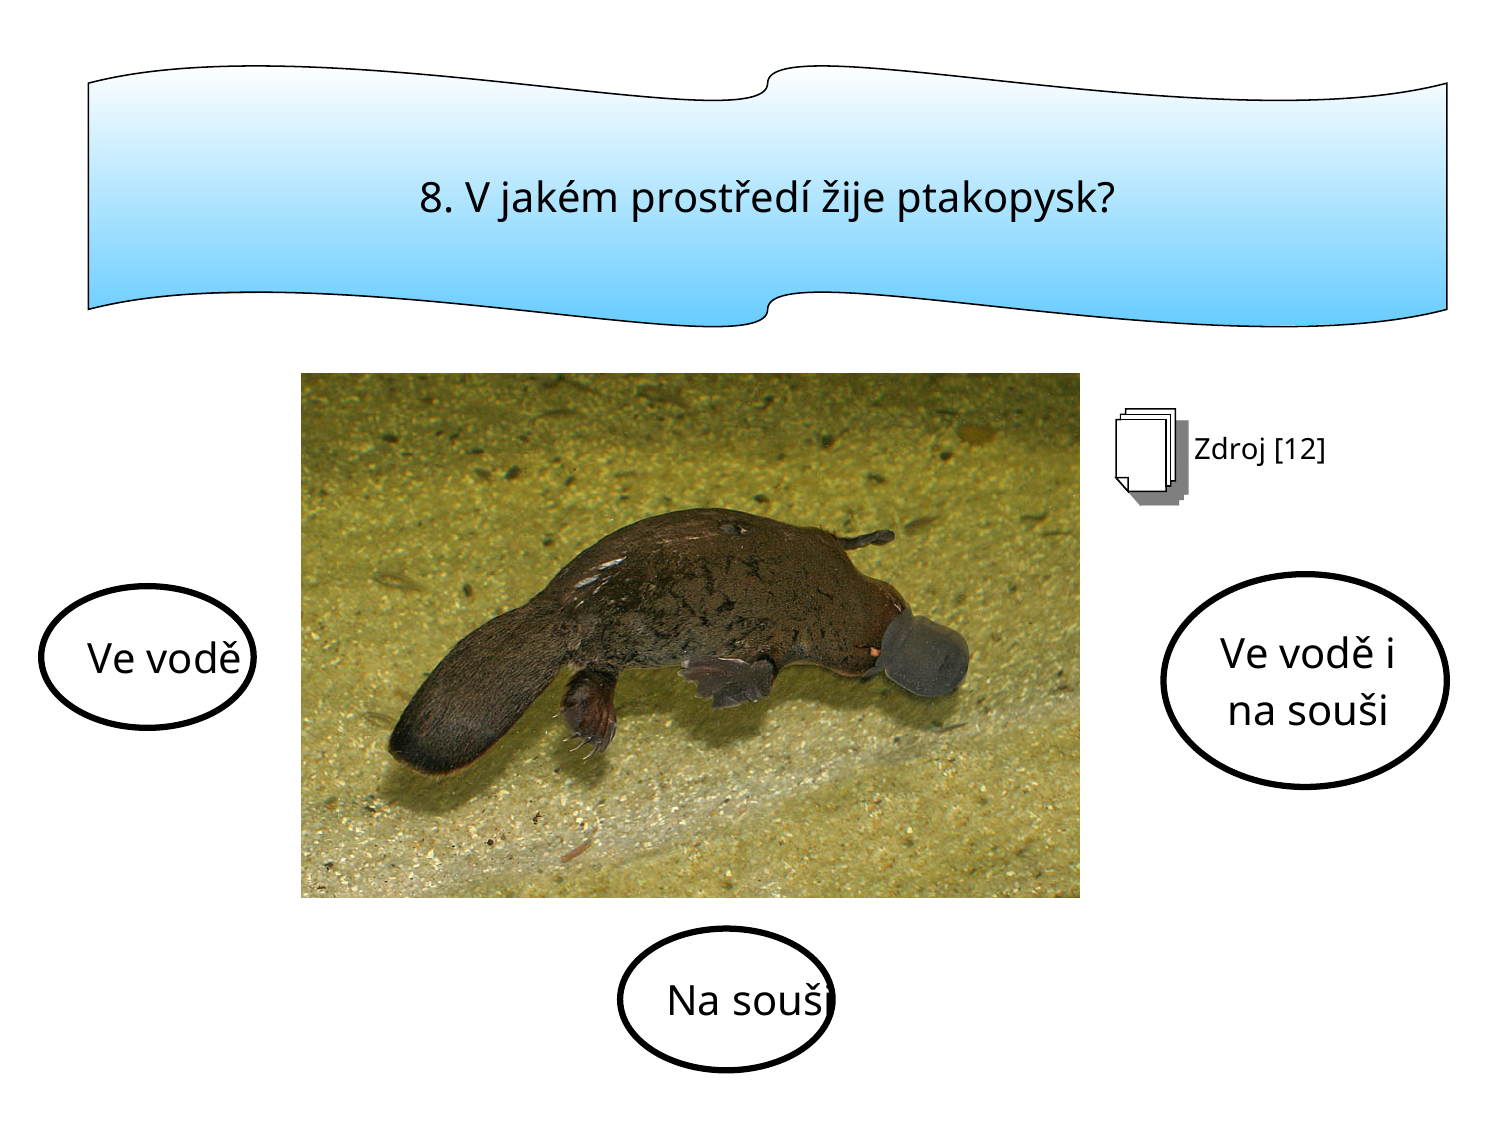

8. V jakém prostředí žije ptakopysk?
Zdroj [12]
Ve vodě i
na souši
Ve vodě
Na souši